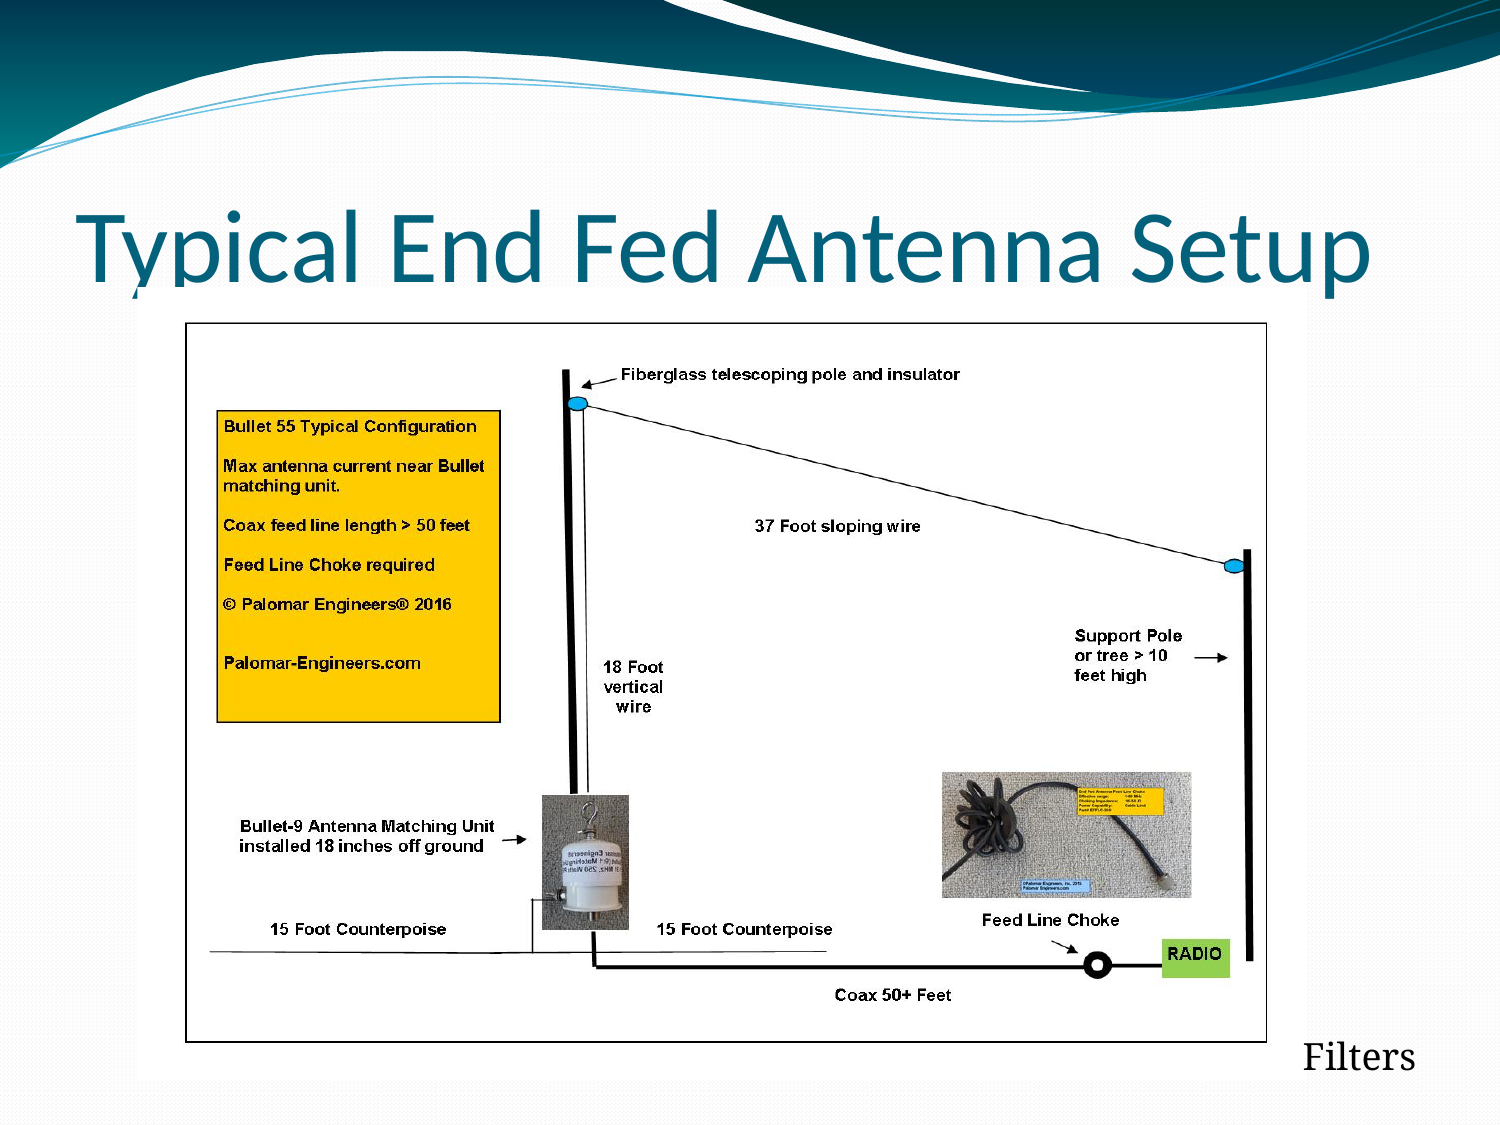

# Typical End Fed Antenna Setup
Filters